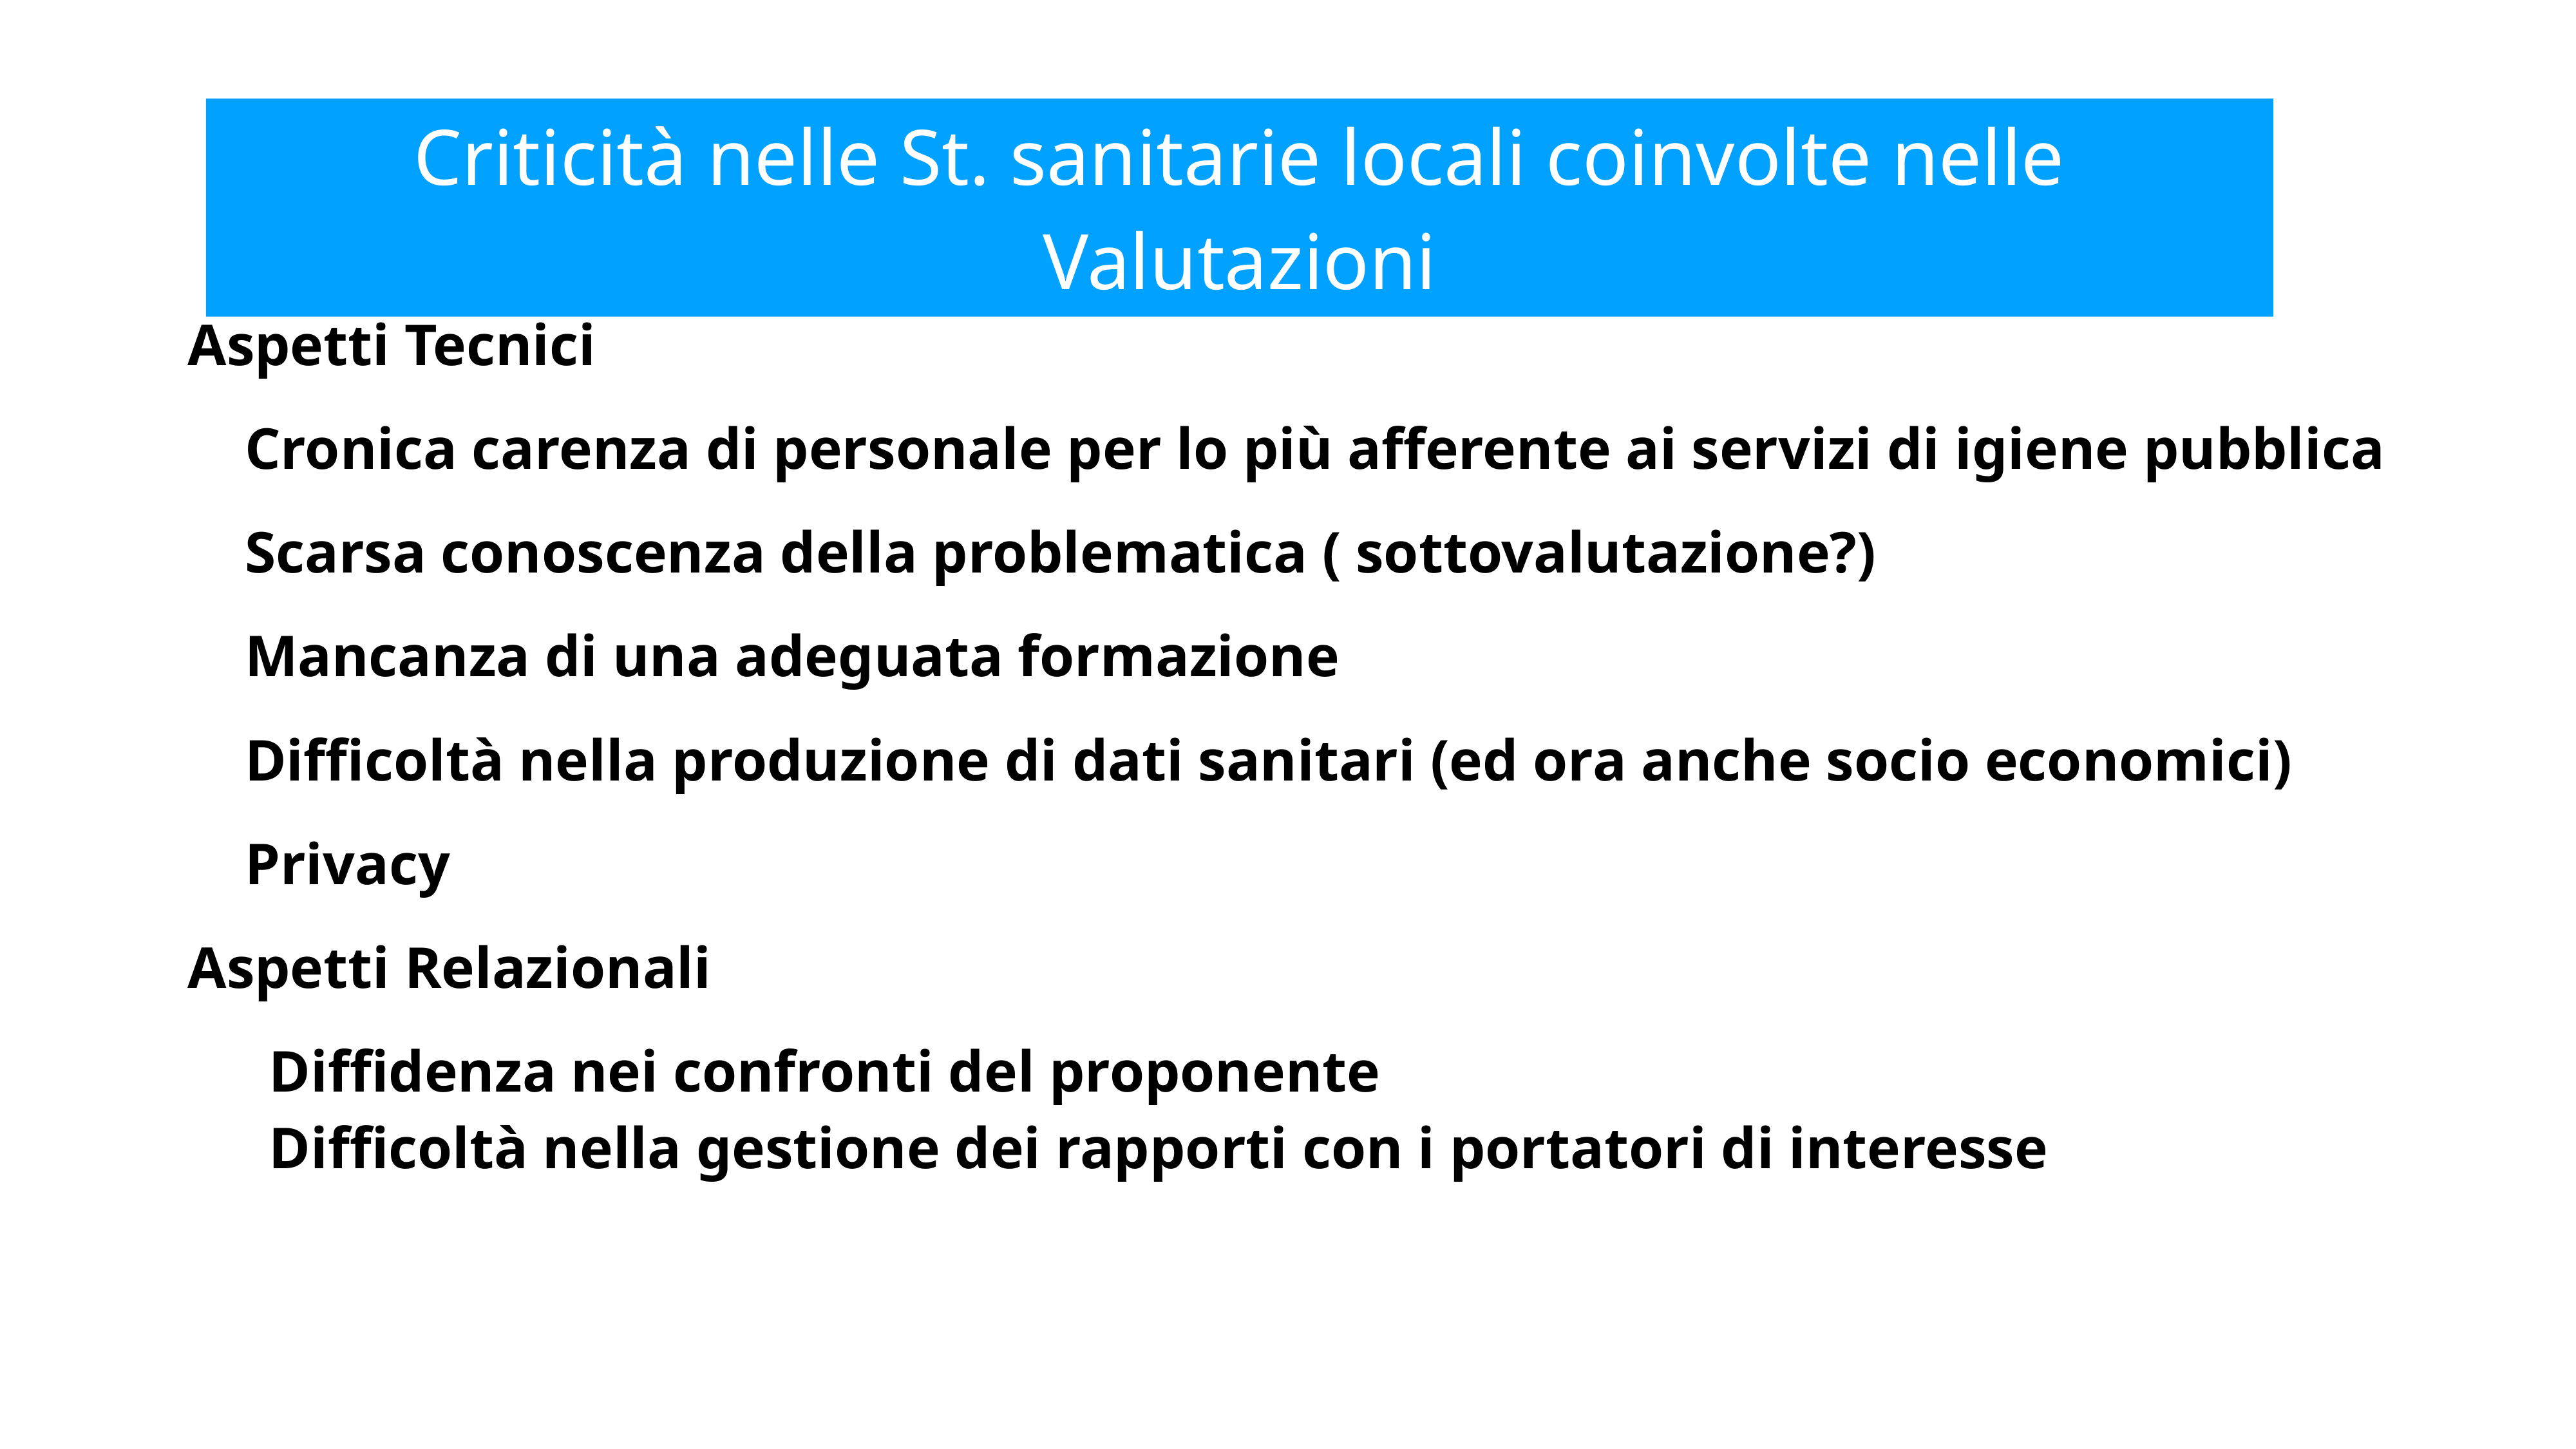

Criticità nelle St. sanitarie locali coinvolte nelle Valutazioni
Aspetti Tecnici
Cronica carenza di personale per lo più afferente ai servizi di igiene pubblica
Scarsa conoscenza della problematica ( sottovalutazione?)
Mancanza di una adeguata formazione
Difficoltà nella produzione di dati sanitari (ed ora anche socio economici)
Privacy
Aspetti Relazionali
Diffidenza nei confronti del proponente
Difficoltà nella gestione dei rapporti con i portatori di interesse